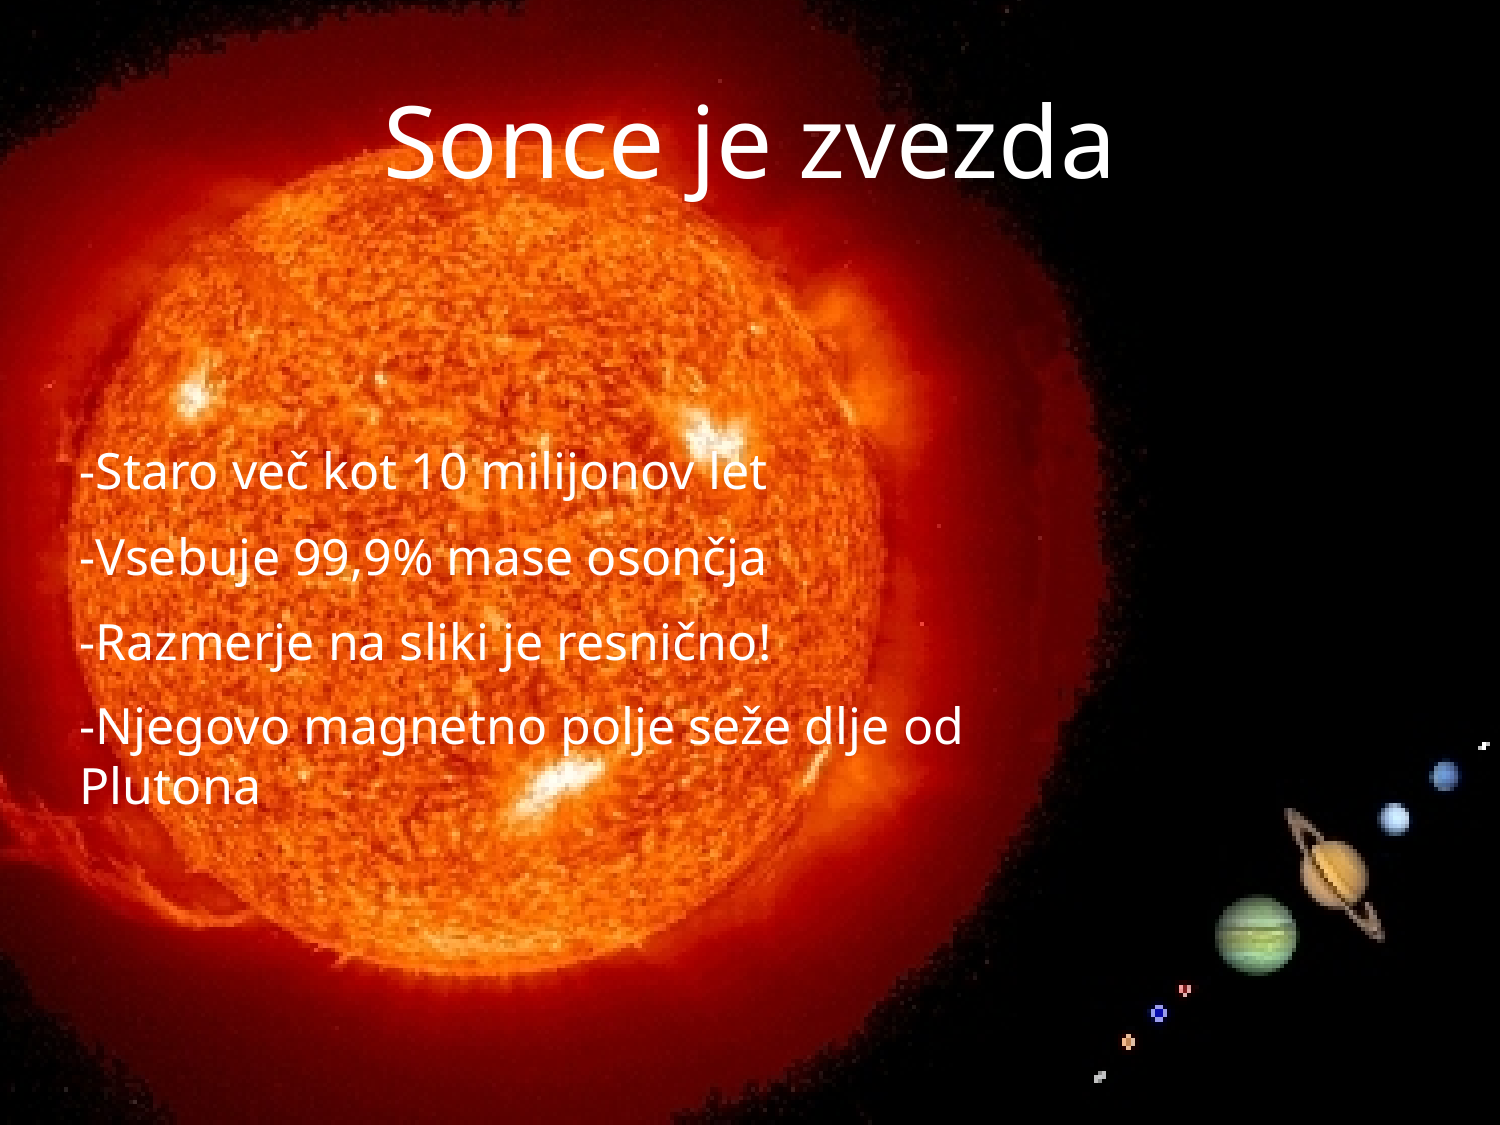

# Sonce je zvezda
-Staro več kot 10 milijonov let
-Vsebuje 99,9% mase osončja
-Razmerje na sliki je resnično!
-Njegovo magnetno polje seže dlje od Plutona